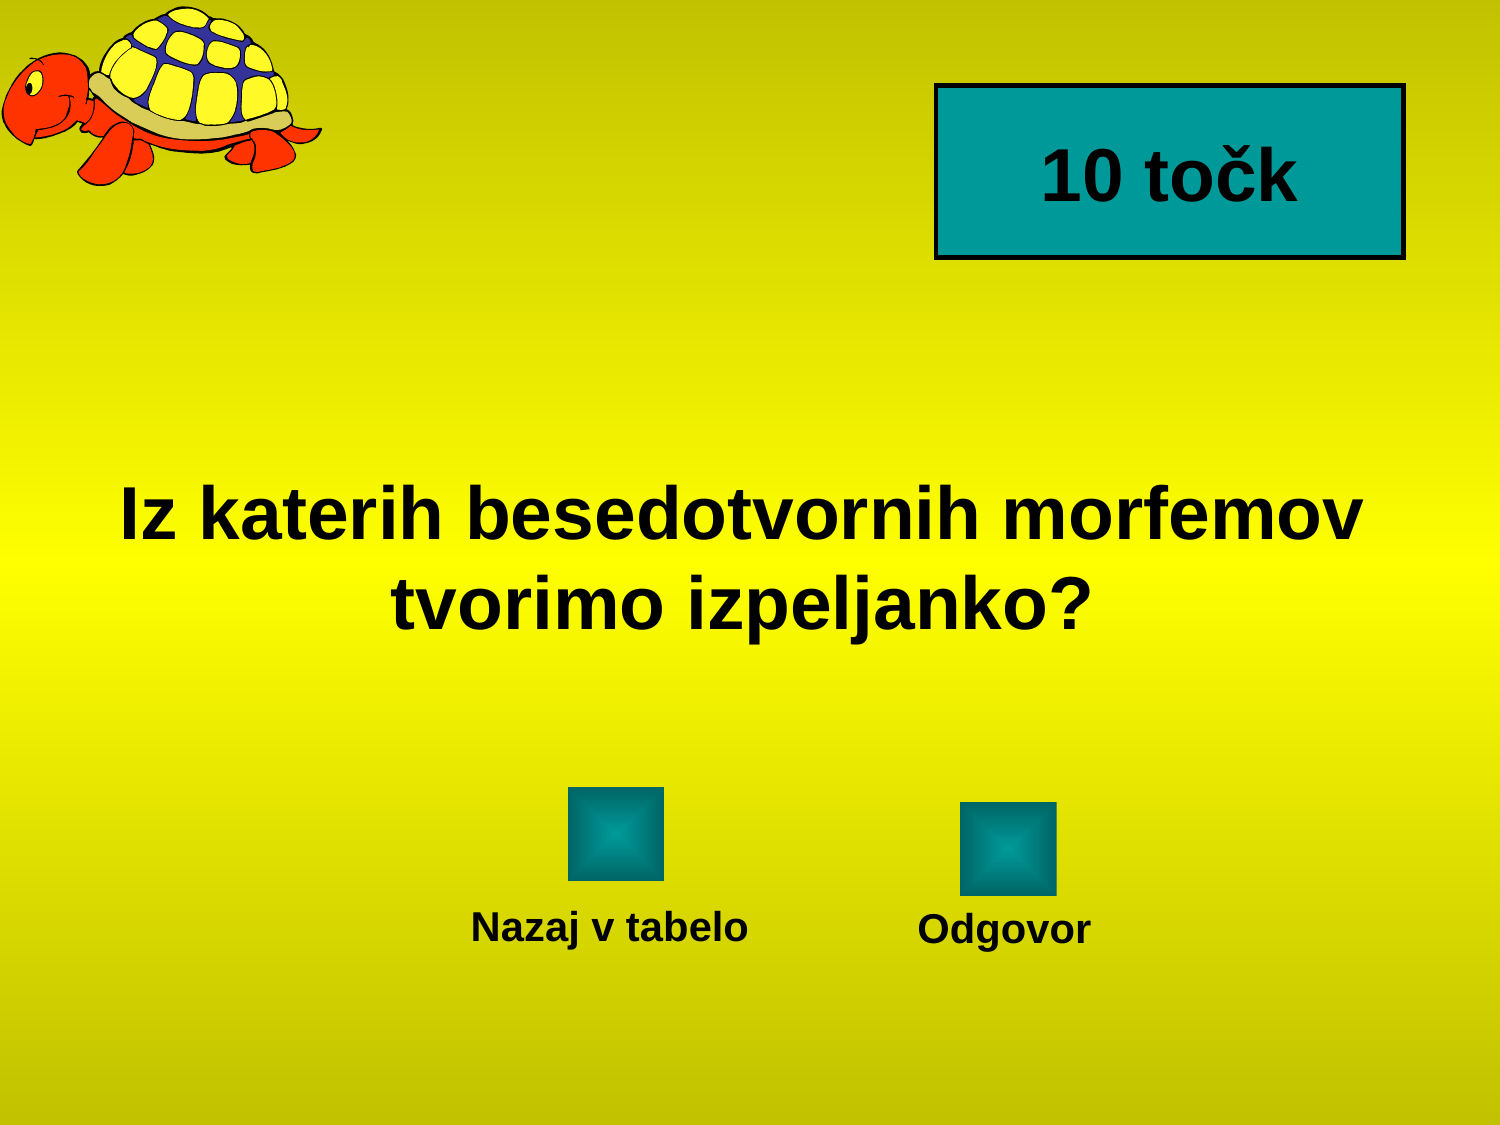

10 točk
# Iz katerih besedotvornih morfemov tvorimo izpeljanko?
Nazaj v tabelo
Odgovor